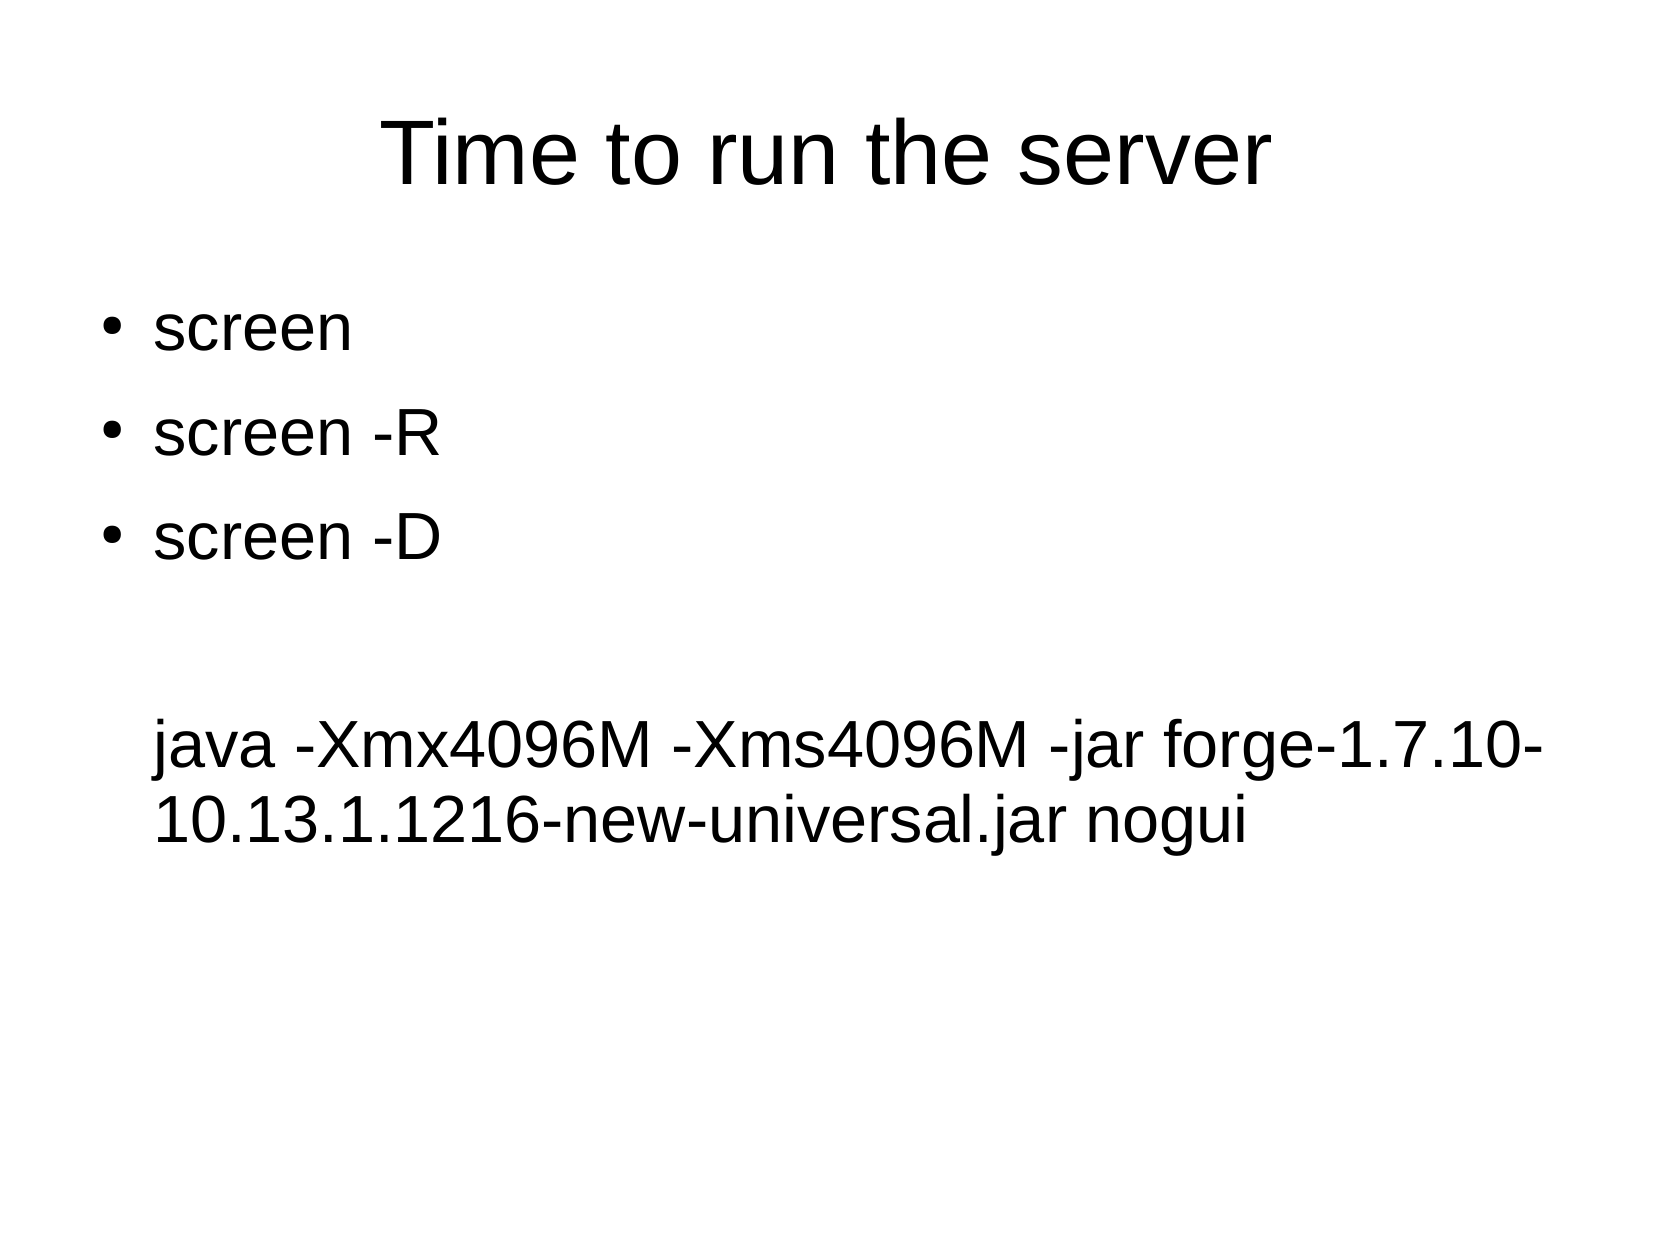

# Time to run the server
screen
screen -R
screen -D
java -Xmx4096M -Xms4096M -jar forge-1.7.10-10.13.1.1216-new-universal.jar nogui